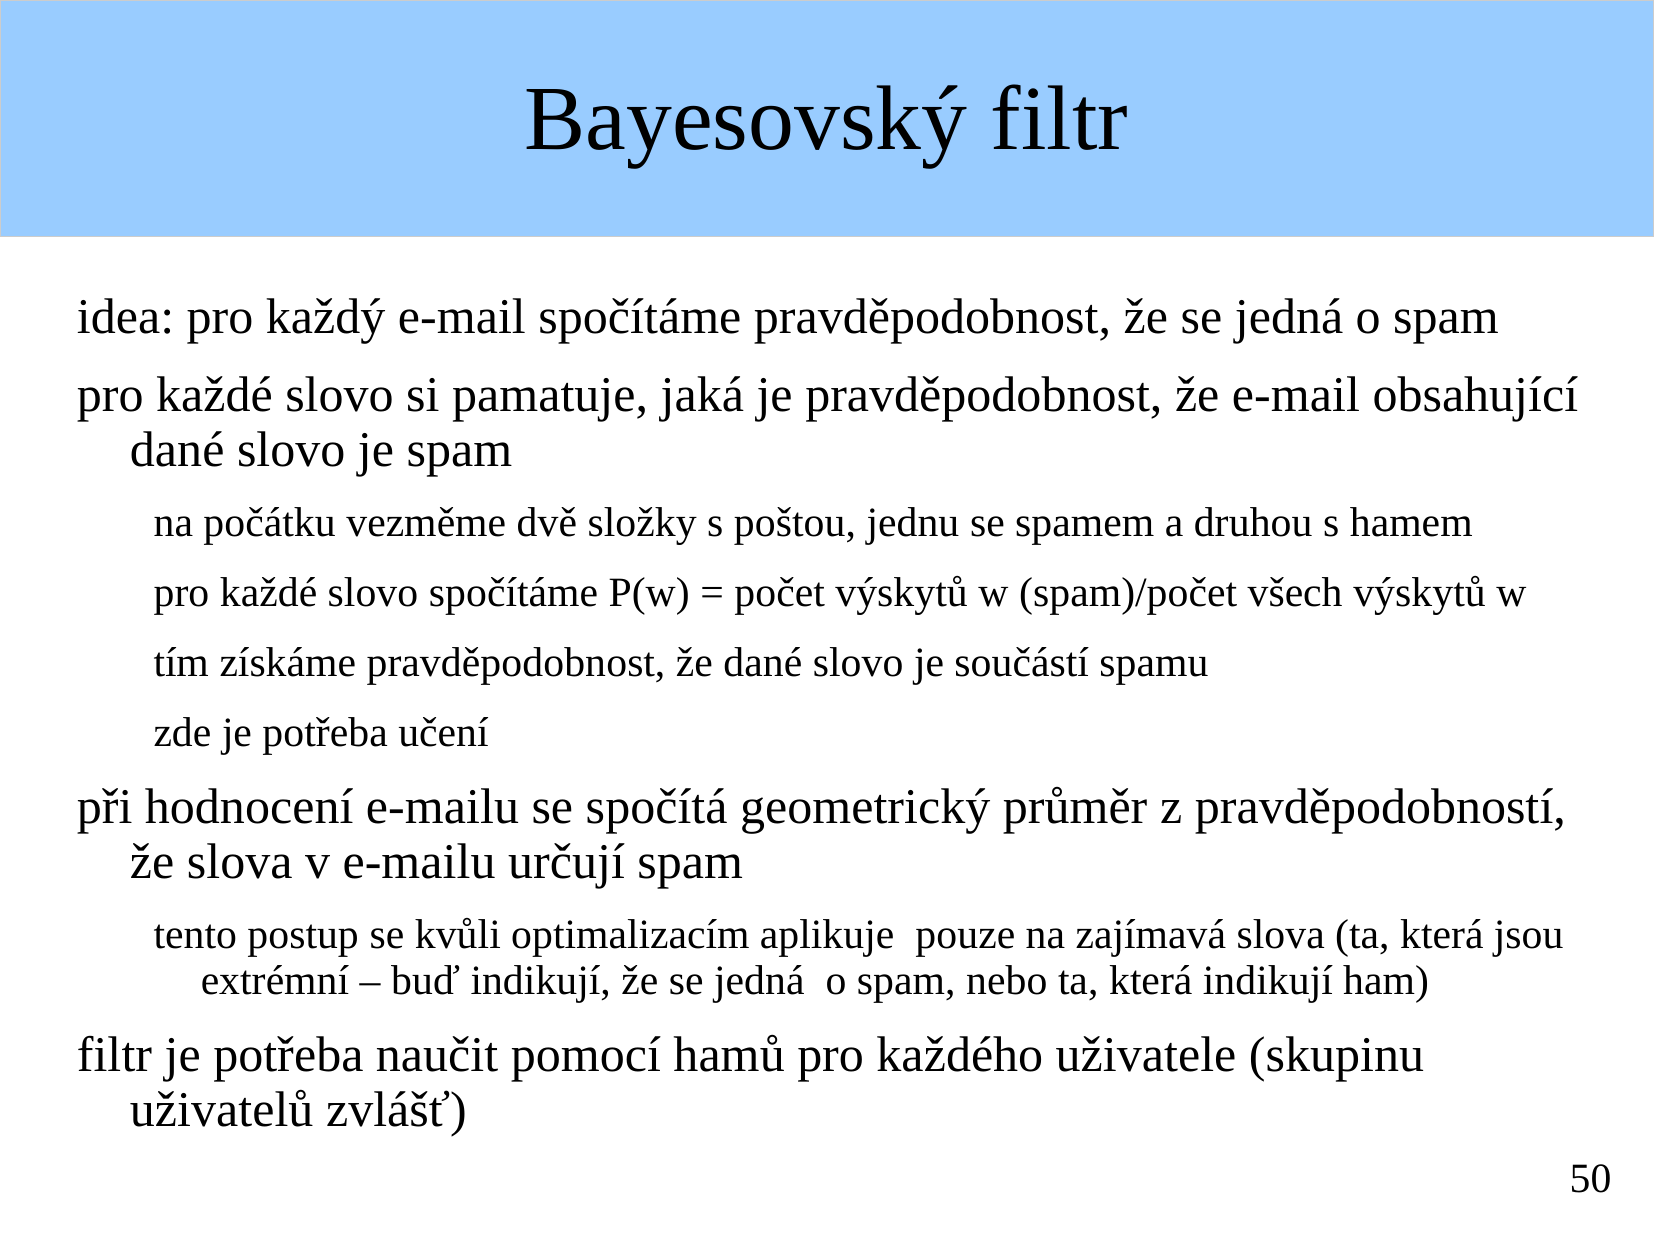

# Bayesovský filtr
idea: pro každý e-mail spočítáme pravděpodobnost, že se jedná o spam
pro každé slovo si pamatuje, jaká je pravděpodobnost, že e-mail obsahující dané slovo je spam
na počátku vezměme dvě složky s poštou, jednu se spamem a druhou s hamem
pro každé slovo spočítáme P(w) = počet výskytů w (spam)/počet všech výskytů w
tím získáme pravděpodobnost, že dané slovo je součástí spamu
zde je potřeba učení
při hodnocení e-mailu se spočítá geometrický průměr z pravděpodobností, že slova v e-mailu určují spam
tento postup se kvůli optimalizacím aplikuje pouze na zajímavá slova (ta, která jsou extrémní – buď indikují, že se jedná o spam, nebo ta, která indikují ham)
filtr je potřeba naučit pomocí hamů pro každého uživatele (skupinu uživatelů zvlášť)